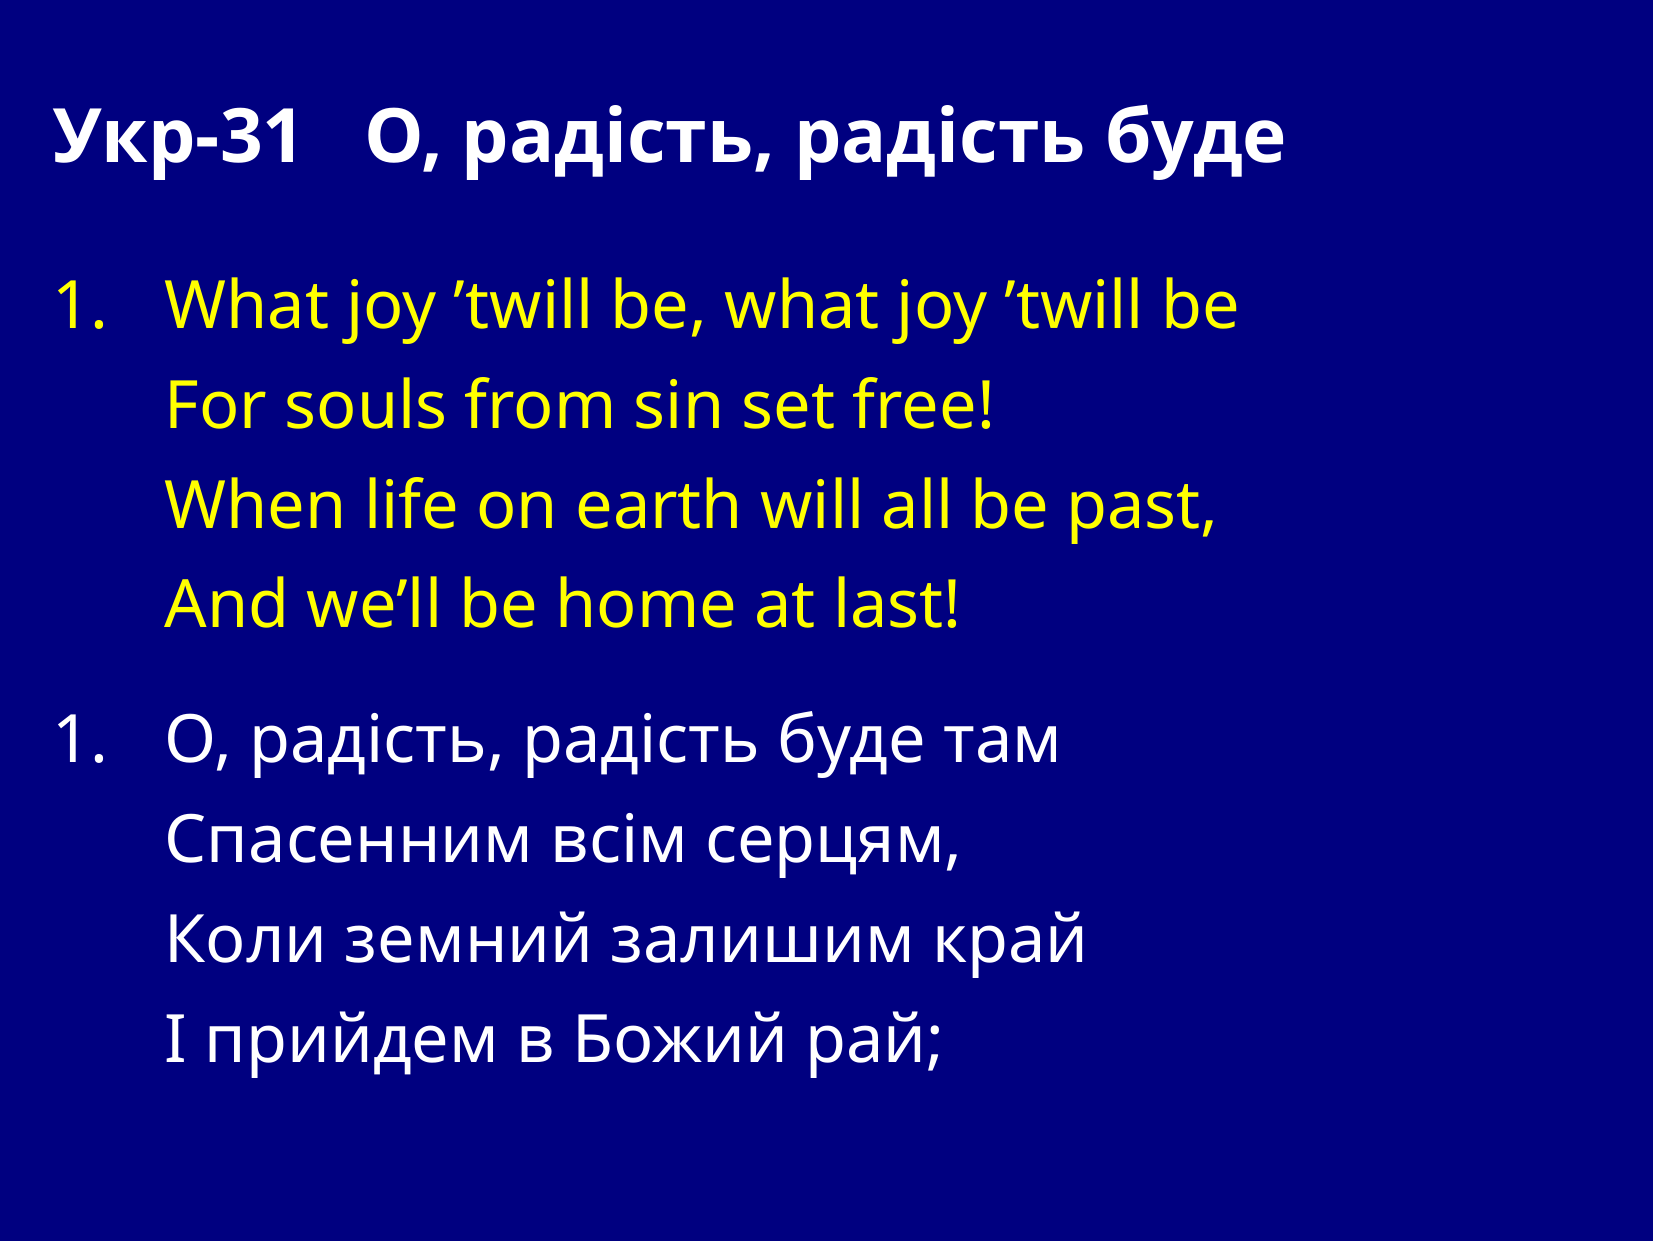

Укр-31 О, радість, радість буде
1.	What joy ’twill be, what joy ’twill be
	For souls from sin set free!
	When life on earth will all be past,
	And we’ll be home at last!
1.	О, радість, радість буде там
	Спасенним всім серцям,
	Коли земний залишим край
	І прийдем в Божий рай;